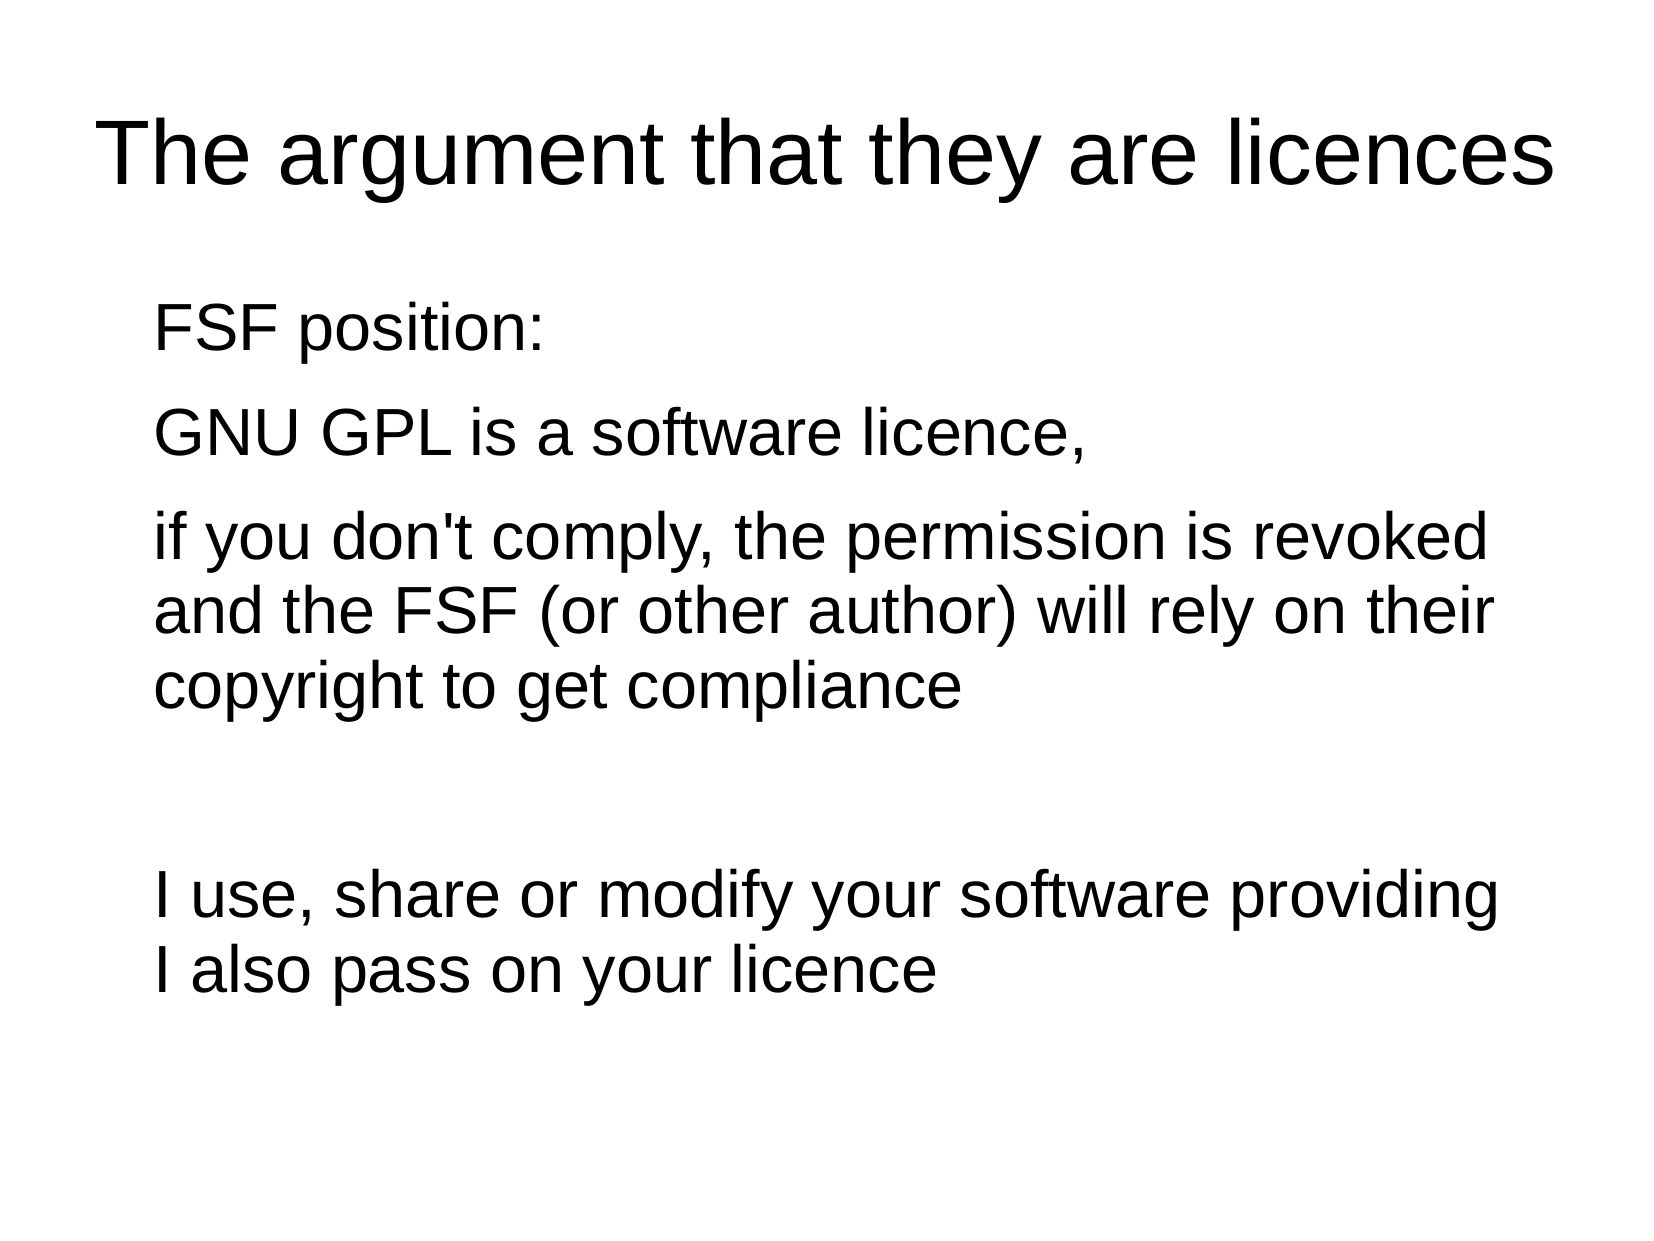

# The argument that they are licences
FSF position:
GNU GPL is a software licence,
if you don't comply, the permission is revoked and the FSF (or other author) will rely on their copyright to get compliance
I use, share or modify your software providing I also pass on your licence